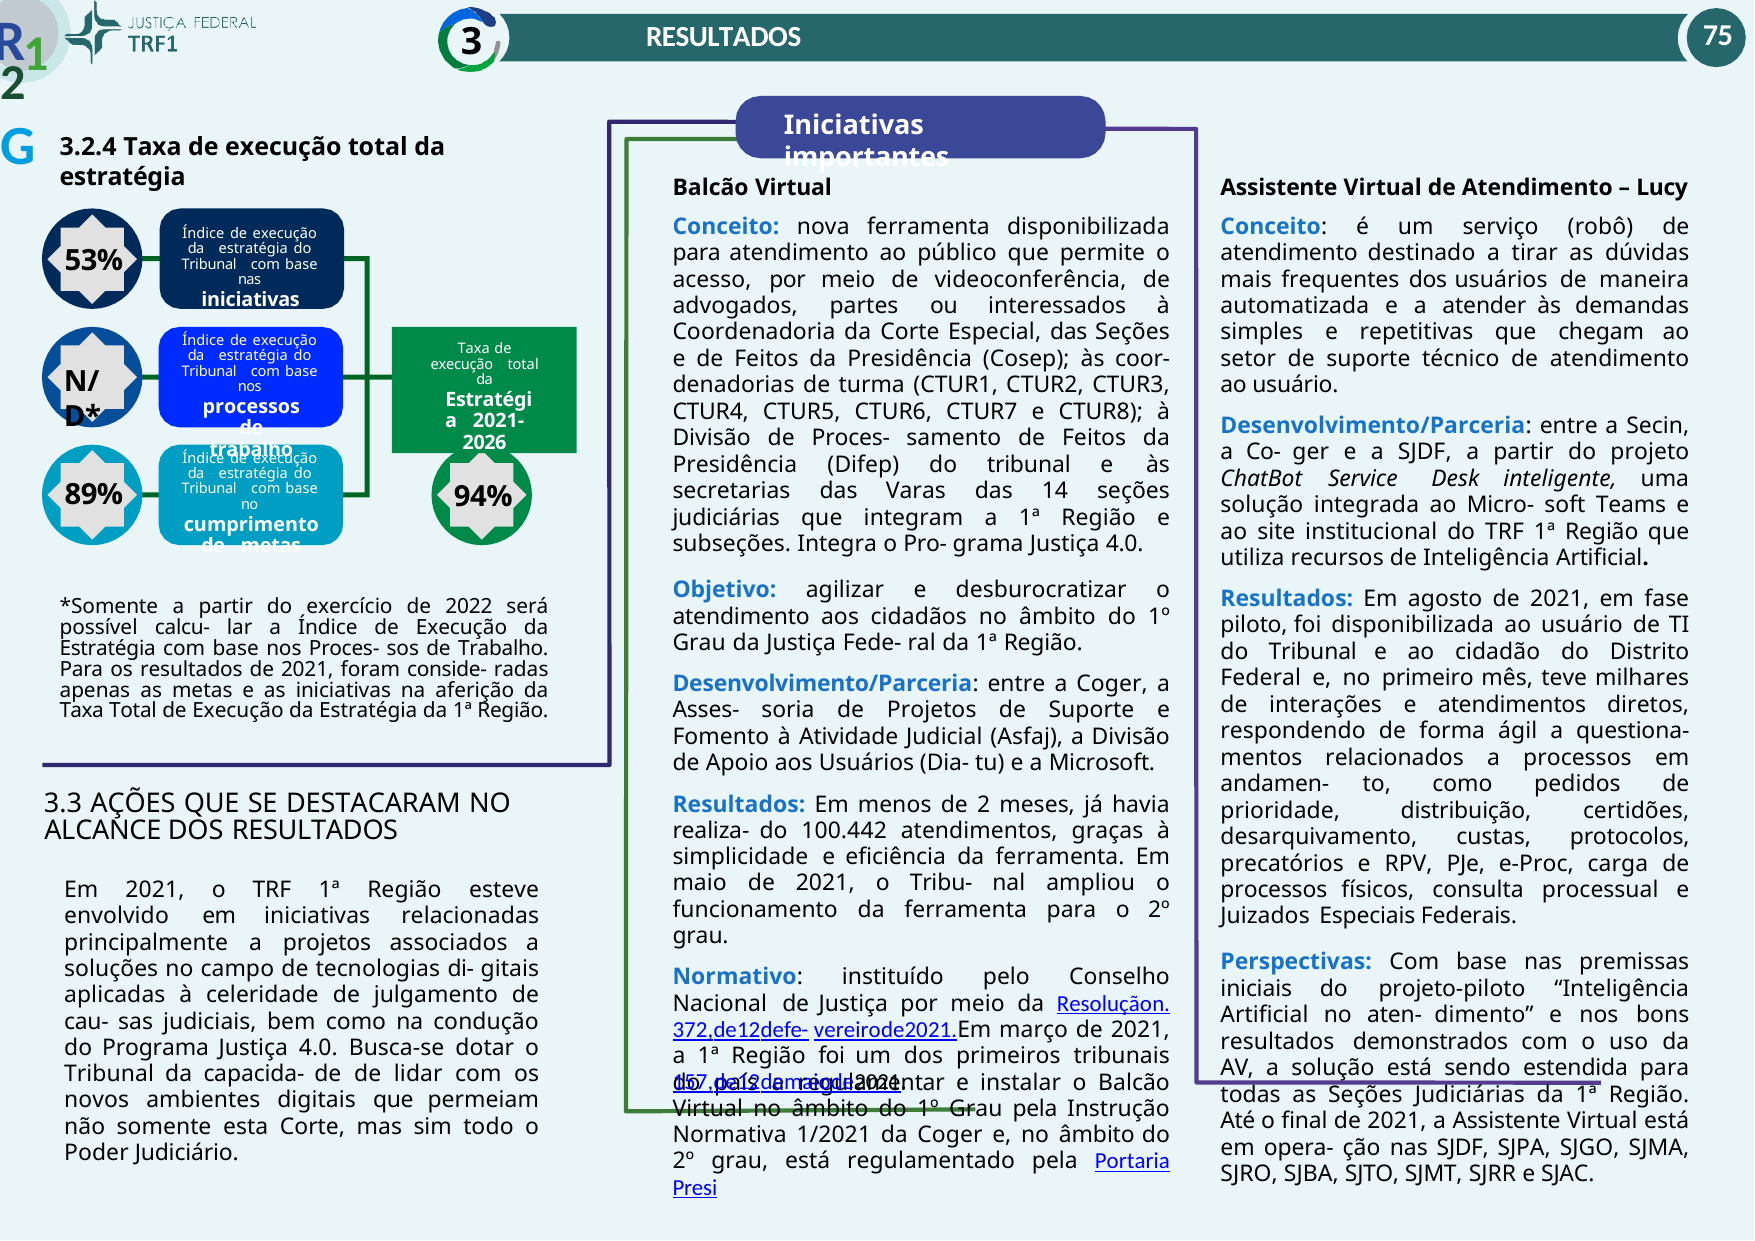

R
2G
75
3
RESULTADOS
1
Iniciativas importantes
3.2.4 Taxa de execução total da estratégia
Balcão Virtual
Conceito: nova ferramenta disponibilizada para atendimento ao público que permite o acesso, por meio de videoconferência, de advogados, partes ou interessados à Coordenadoria da Corte Especial, das Seções e de Feitos da Presidência (Cosep); às coor- denadorias de turma (CTUR1, CTUR2, CTUR3, CTUR4, CTUR5, CTUR6, CTUR7 e CTUR8); à Divisão de Proces- samento de Feitos da Presidência (Difep) do tribunal e às secretarias das Varas das 14 seções judiciárias que integram a 1ª Região e subseções. Integra o Pro- grama Justiça 4.0.
Objetivo: agilizar e desburocratizar o atendimento aos cidadãos no âmbito do 1º Grau da Justiça Fede- ral da 1ª Região.
Desenvolvimento/Parceria: entre a Coger, a Asses- soria de Projetos de Suporte e Fomento à Atividade Judicial (Asfaj), a Divisão de Apoio aos Usuários (Dia- tu) e a Microsoft.
Resultados: Em menos de 2 meses, já havia realiza- do 100.442 atendimentos, graças à simplicidade e eficiência da ferramenta. Em maio de 2021, o Tribu- nal ampliou o funcionamento da ferramenta para o 2º grau.
Normativo: instituído pelo Conselho Nacional de Justiça por meio da Resoluçãon.372,de12defe- vereirode2021.Em março de 2021, a 1ª Região foi um dos primeiros tribunais do país a regulamentar e instalar o Balcão Virtual no âmbito do 1º Grau pela Instrução Normativa 1/2021 da Coger e, no âmbito do 2º grau, está regulamentado pela PortariaPresi
Assistente Virtual de Atendimento – Lucy
Conceito: é um serviço (robô) de atendimento destinado a tirar as dúvidas mais frequentes dos usuários de maneira automatizada e a atender às demandas simples e repetitivas que chegam ao setor de suporte técnico de atendimento ao usuário.
Desenvolvimento/Parceria: entre a Secin, a Co- ger e a SJDF, a partir do projeto ChatBot Service Desk inteligente, uma solução integrada ao Micro- soft Teams e ao site institucional do TRF 1ª Região que utiliza recursos de Inteligência Artificial.
Resultados: Em agosto de 2021, em fase piloto, foi disponibilizada ao usuário de TI do Tribunal e ao cidadão do Distrito Federal e, no primeiro mês, teve milhares de interações e atendimentos diretos, respondendo de forma ágil a questiona- mentos relacionados a processos em andamen- to, como pedidos de prioridade, distribuição, certidões, desarquivamento, custas, protocolos, precatórios e RPV, PJe, e-Proc, carga de processos físicos, consulta processual e Juizados Especiais Federais.
Perspectivas: Com base nas premissas iniciais do projeto-piloto “Inteligência Artificial no aten- dimento” e nos bons resultados demonstrados com o uso da AV, a solução está sendo estendida para todas as Seções Judiciárias da 1ª Região. Até o final de 2021, a Assistente Virtual está em opera- ção nas SJDF, SJPA, SJGO, SJMA, SJRO, SJBA, SJTO, SJMT, SJRR e SJAC.
Índice de execução da estratégia do Tribunal com base nas
iniciativas
53%
Taxa de execução total da
Estratégia 2021-2026
Índice de execução da estratégia do Tribunal com base nos
processos de trabalho
N/D*
Índice de execução da estratégia do Tribunal com base no
cumprimento de metas
89%
94%
*Somente a partir do exercício de 2022 será possível calcu- lar a Índice de Execução da Estratégia com base nos Proces- sos de Trabalho. Para os resultados de 2021, foram conside- radas apenas as metas e as iniciativas na aferição da Taxa Total de Execução da Estratégia da 1ª Região.
3.3 AÇÕES QUE SE DESTACARAM NO ALCANCE DOS RESULTADOS
Em 2021, o TRF 1ª Região esteve envolvido em iniciativas relacionadas principalmente a projetos associados a soluções no campo de tecnologias di- gitais aplicadas à celeridade de julgamento de cau- sas judiciais, bem como na condução do Programa Justiça 4.0. Busca-se dotar o Tribunal da capacida- de de lidar com os novos ambientes digitais que permeiam não somente esta Corte, mas sim todo o Poder Judiciário.
157,de12demaiode2021.